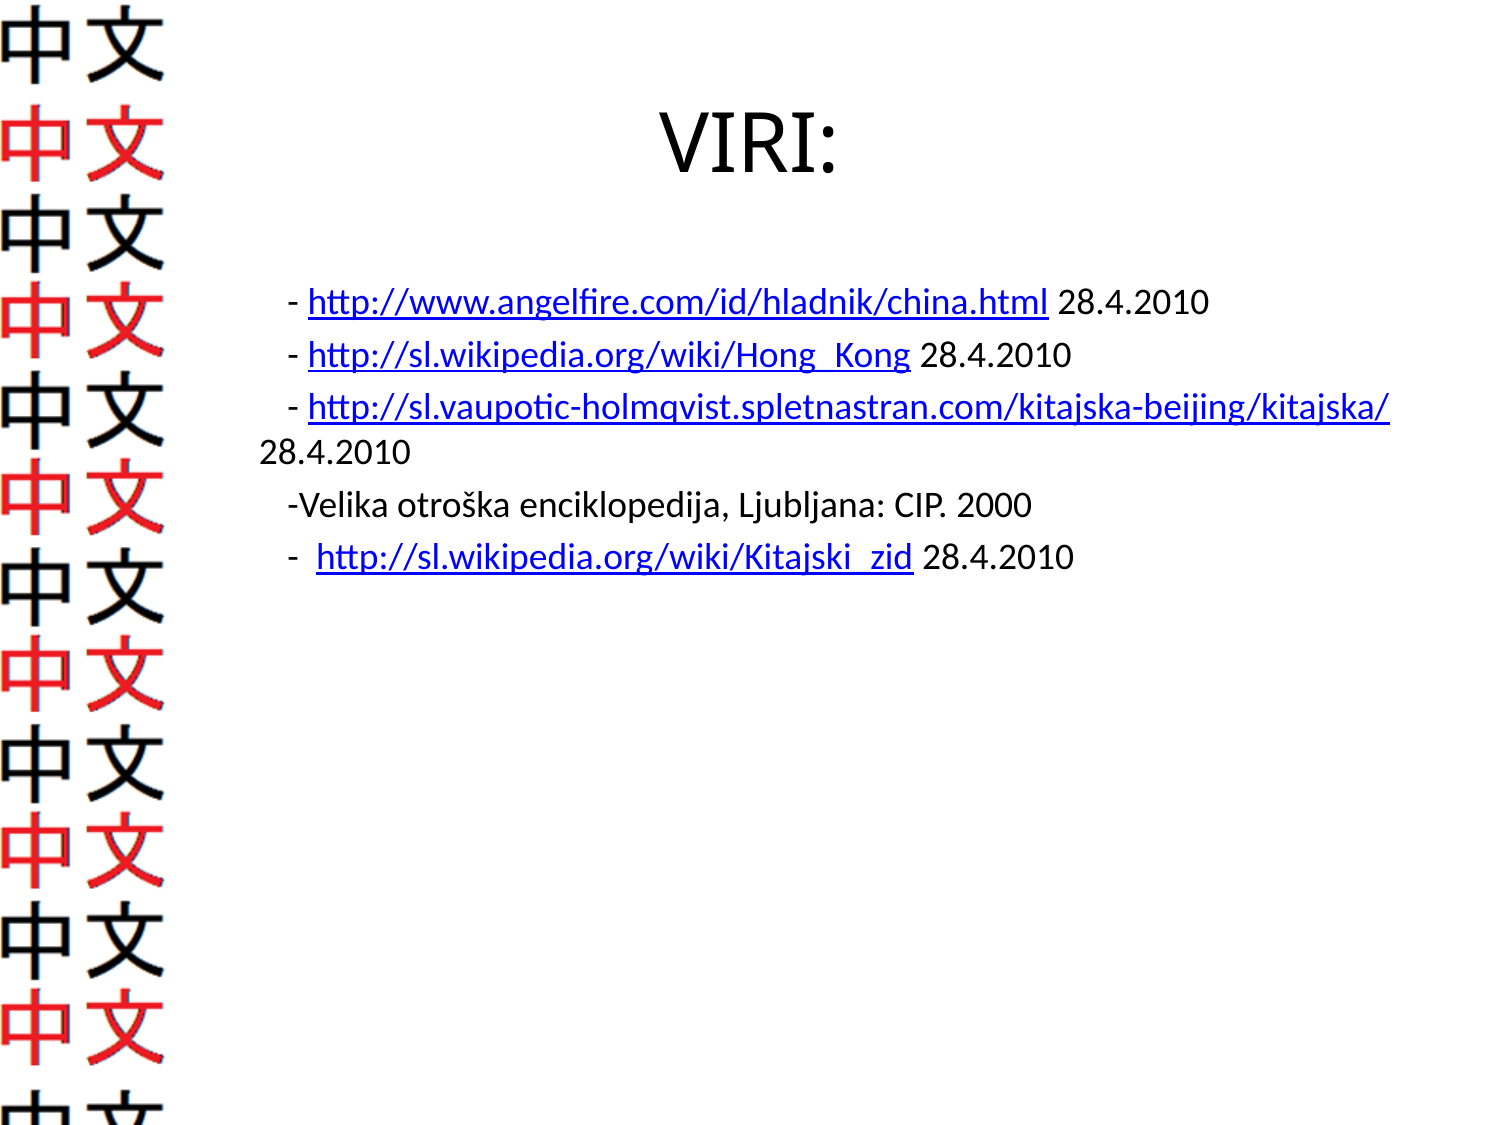

# VIRI:
 - http://www.angelfire.com/id/hladnik/china.html 28.4.2010
 - http://sl.wikipedia.org/wiki/Hong_Kong 28.4.2010
 - http://sl.vaupotic-holmqvist.spletnastran.com/kitajska-beijing/kitajska/ 28.4.2010
 -Velika otroška enciklopedija, Ljubljana: CIP. 2000
 - http://sl.wikipedia.org/wiki/Kitajski_zid 28.4.2010